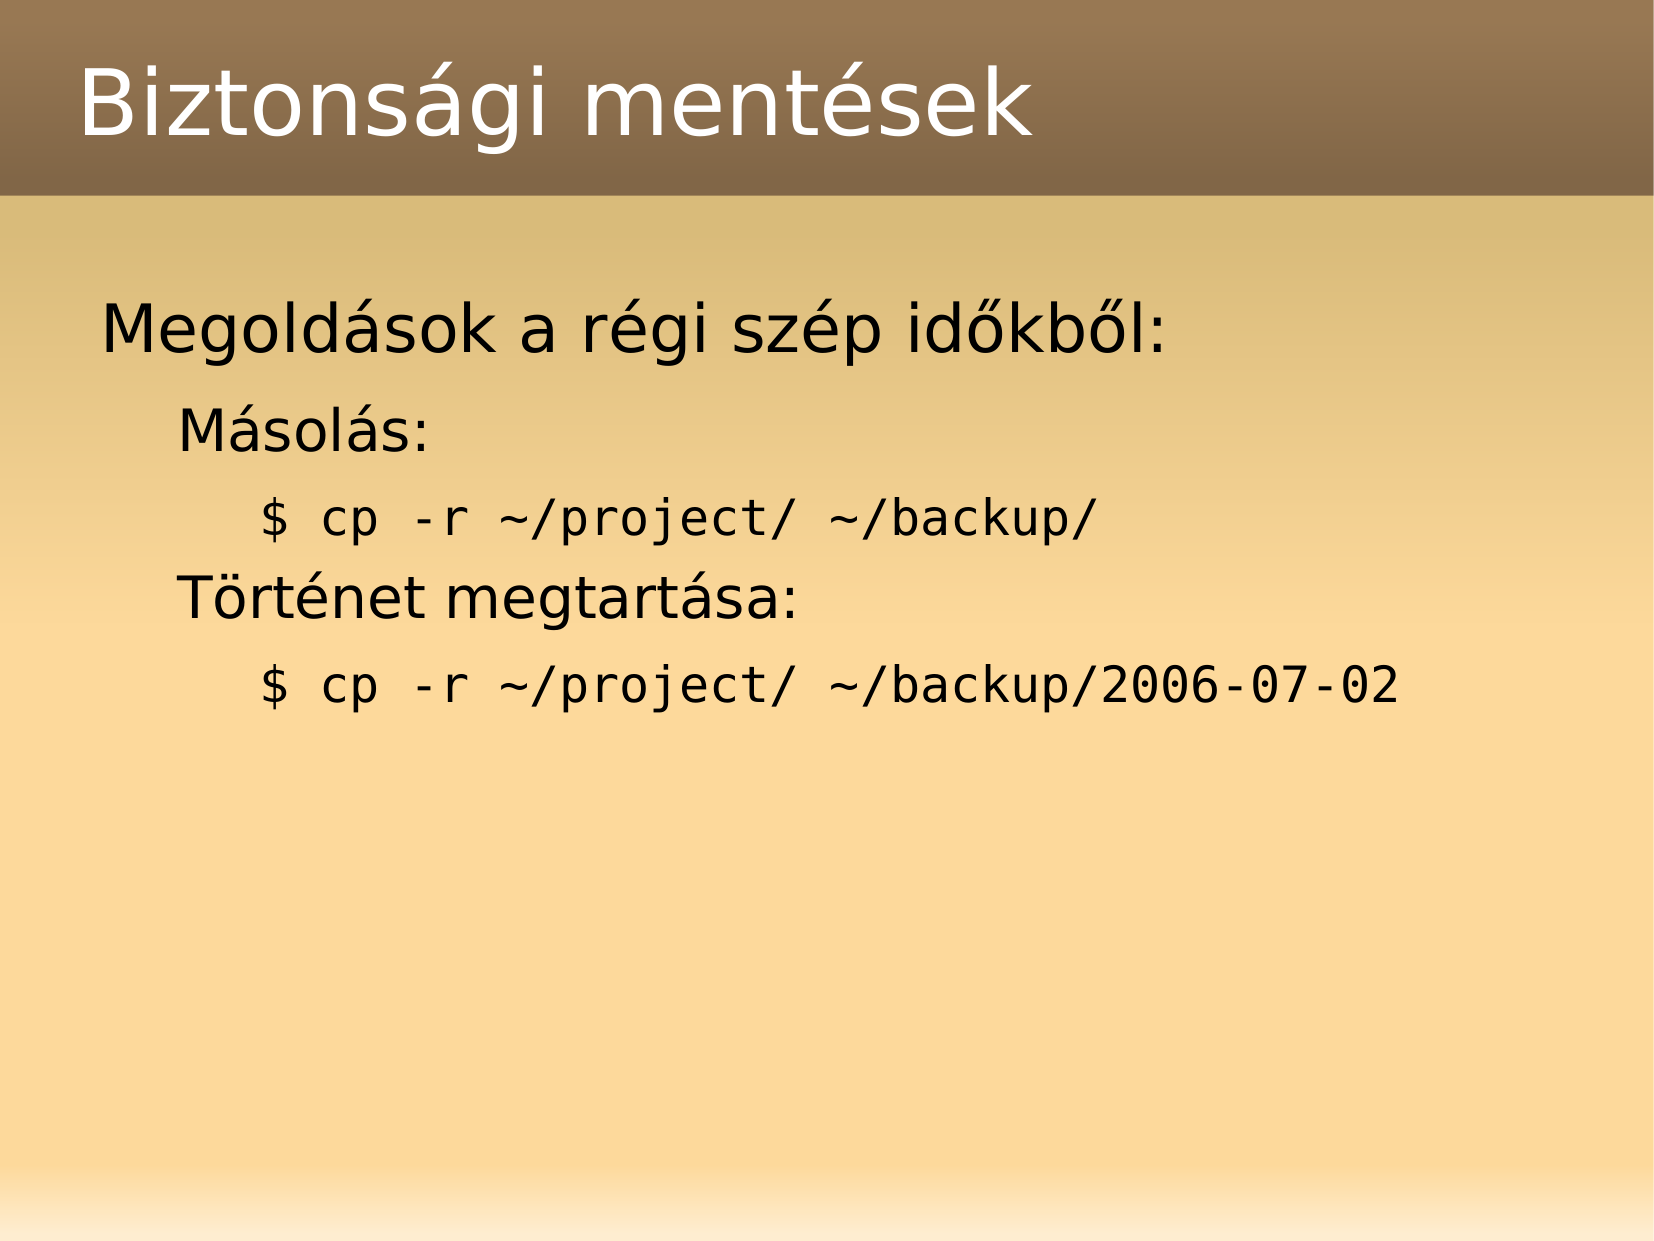

# Biztonsági mentések
Megoldások a régi szép időkből:
Másolás:
$ cp -r ~/project/ ~/backup/
Történet megtartása:
$ cp -r ~/project/ ~/backup/2006-07-02